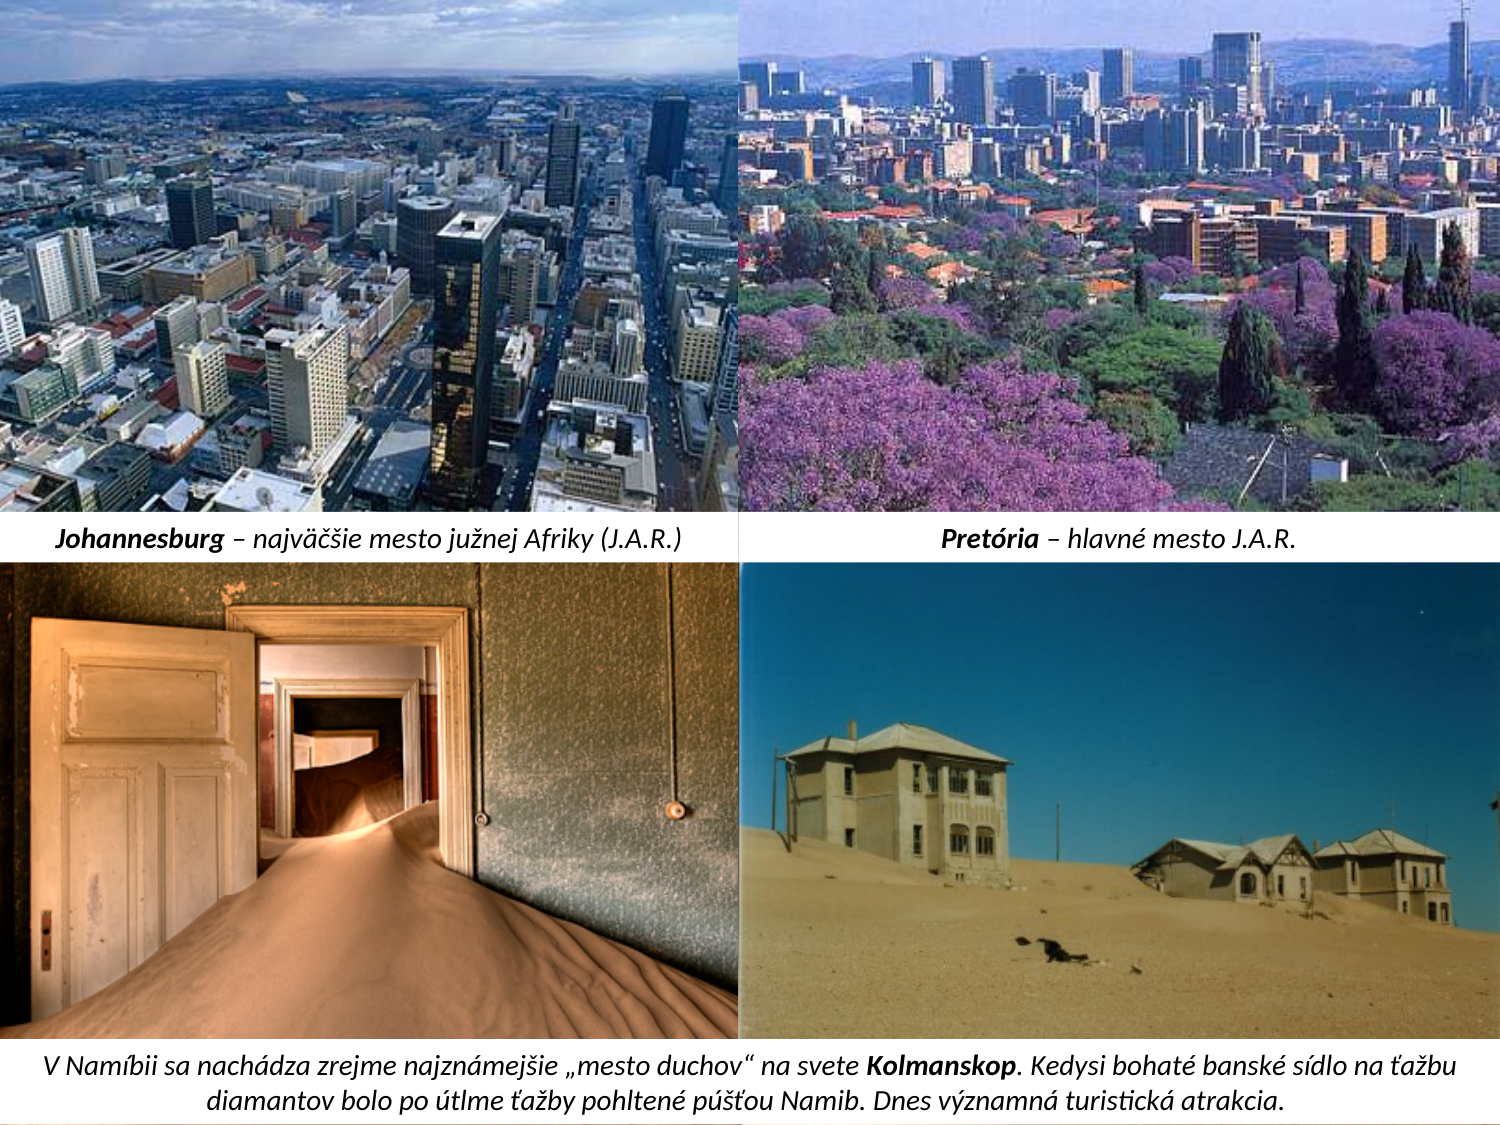

#
Johannesburg – najväčšie mesto južnej Afriky (J.A.R.)
Pretória – hlavné mesto J.A.R.
V Namíbii sa nachádza zrejme najznámejšie „mesto duchov“ na svete Kolmanskop. Kedysi bohaté banské sídlo na ťažbu diamantov bolo po útlme ťažby pohltené púšťou Namib. Dnes významná turistická atrakcia.